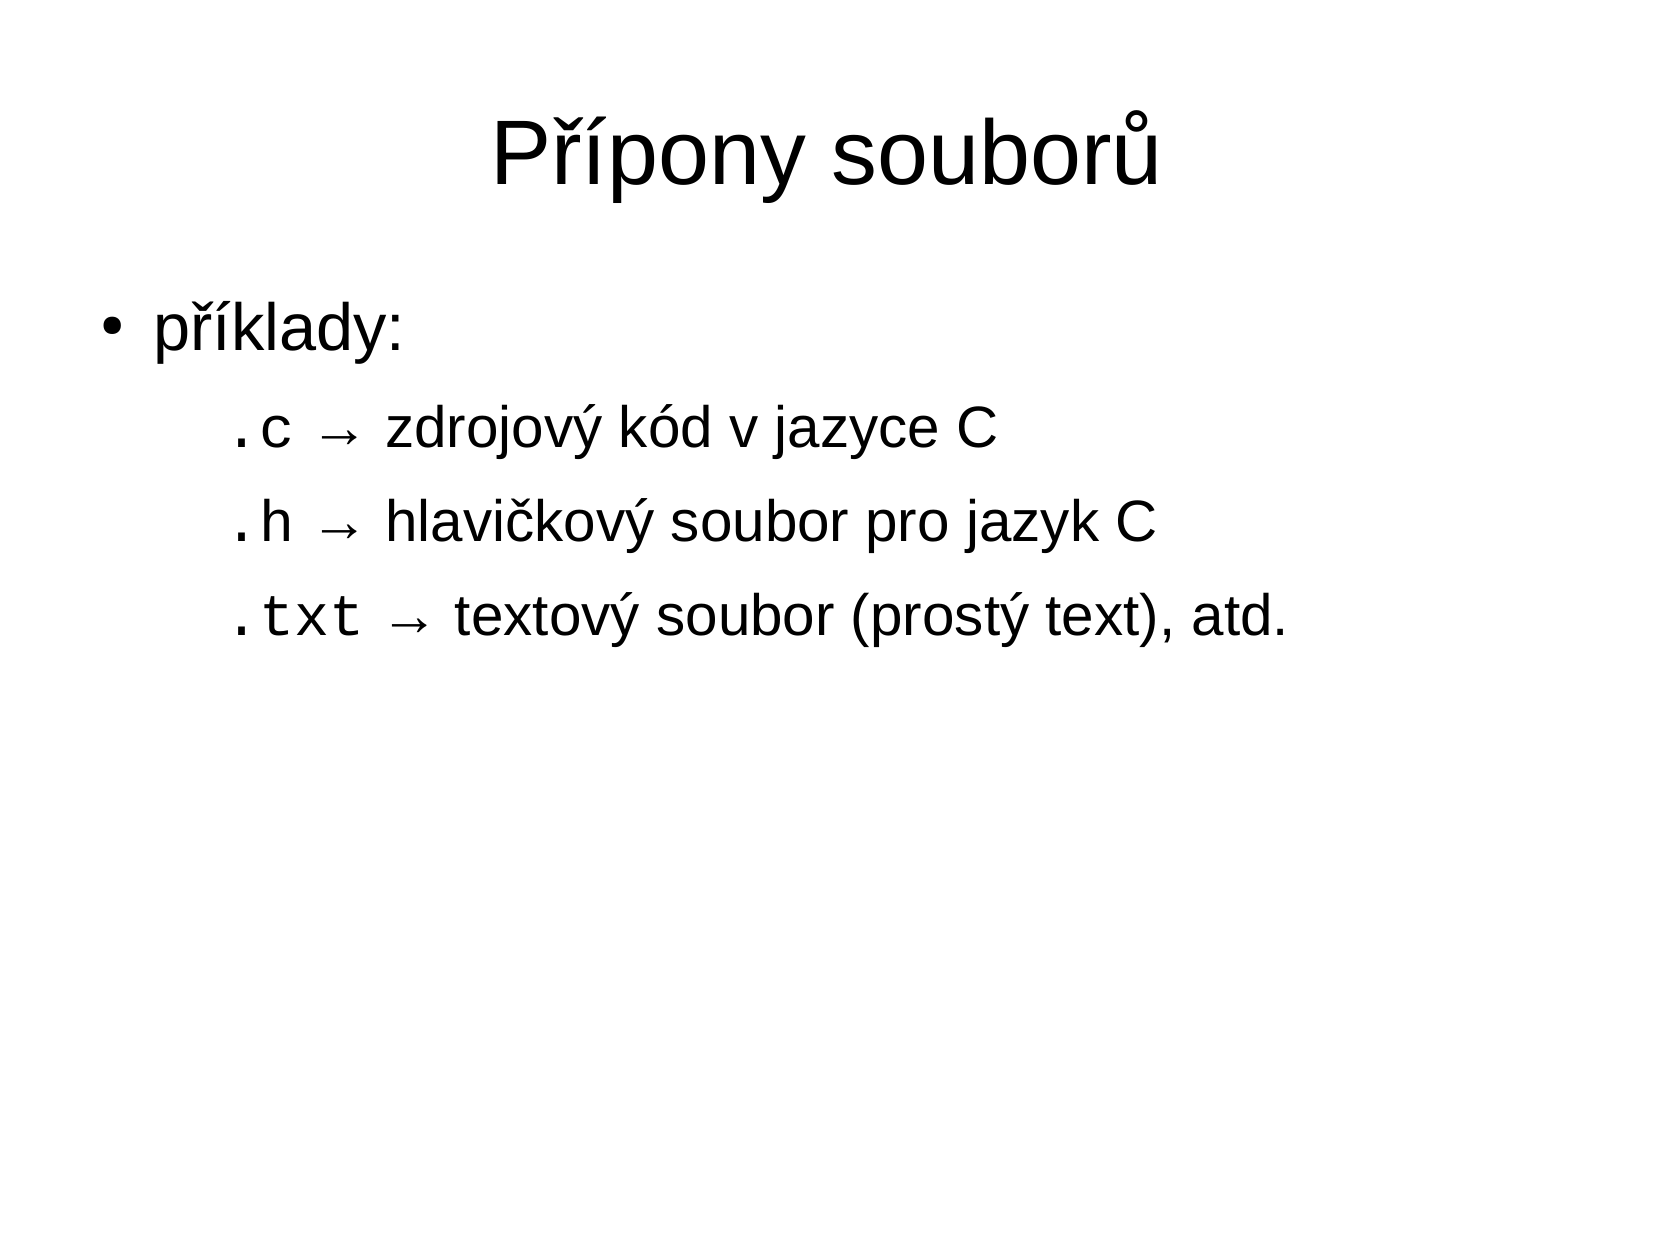

# Přípony souborů
příklady:
.c → zdrojový kód v jazyce C
.h → hlavičkový soubor pro jazyk C
.txt → textový soubor (prostý text), atd.